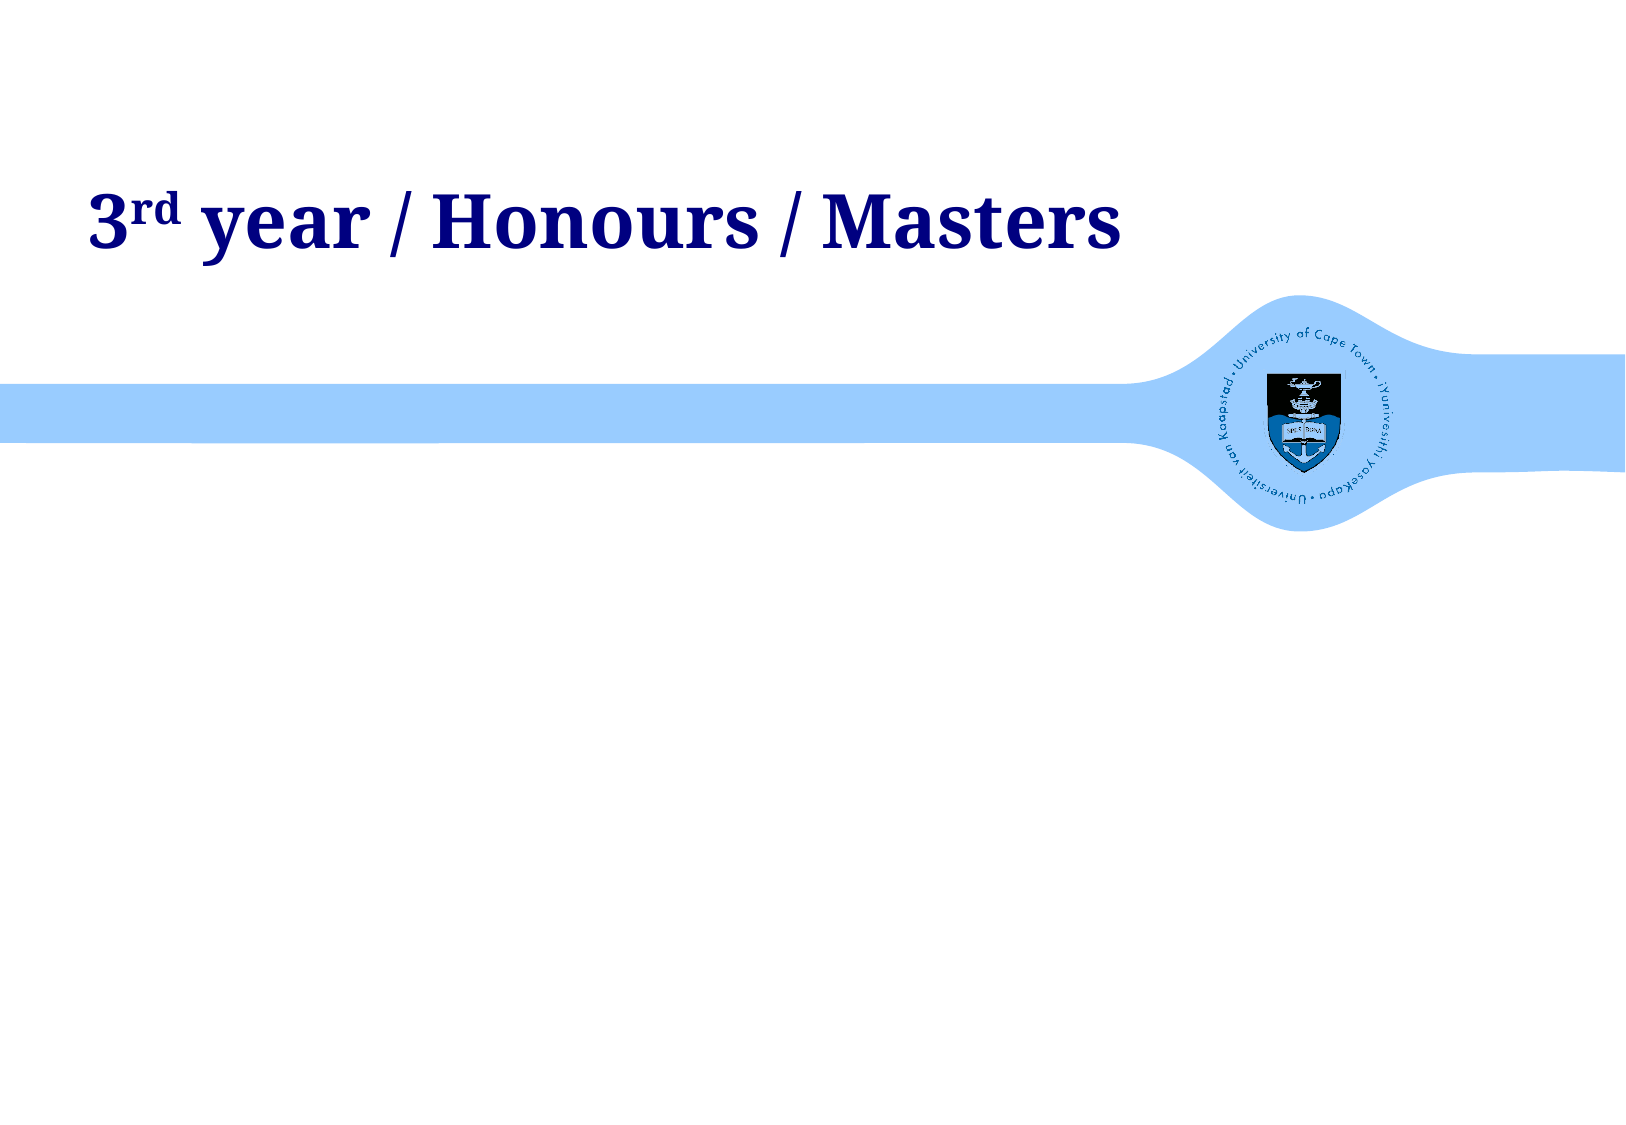

# 3rd year / Honours / Masters